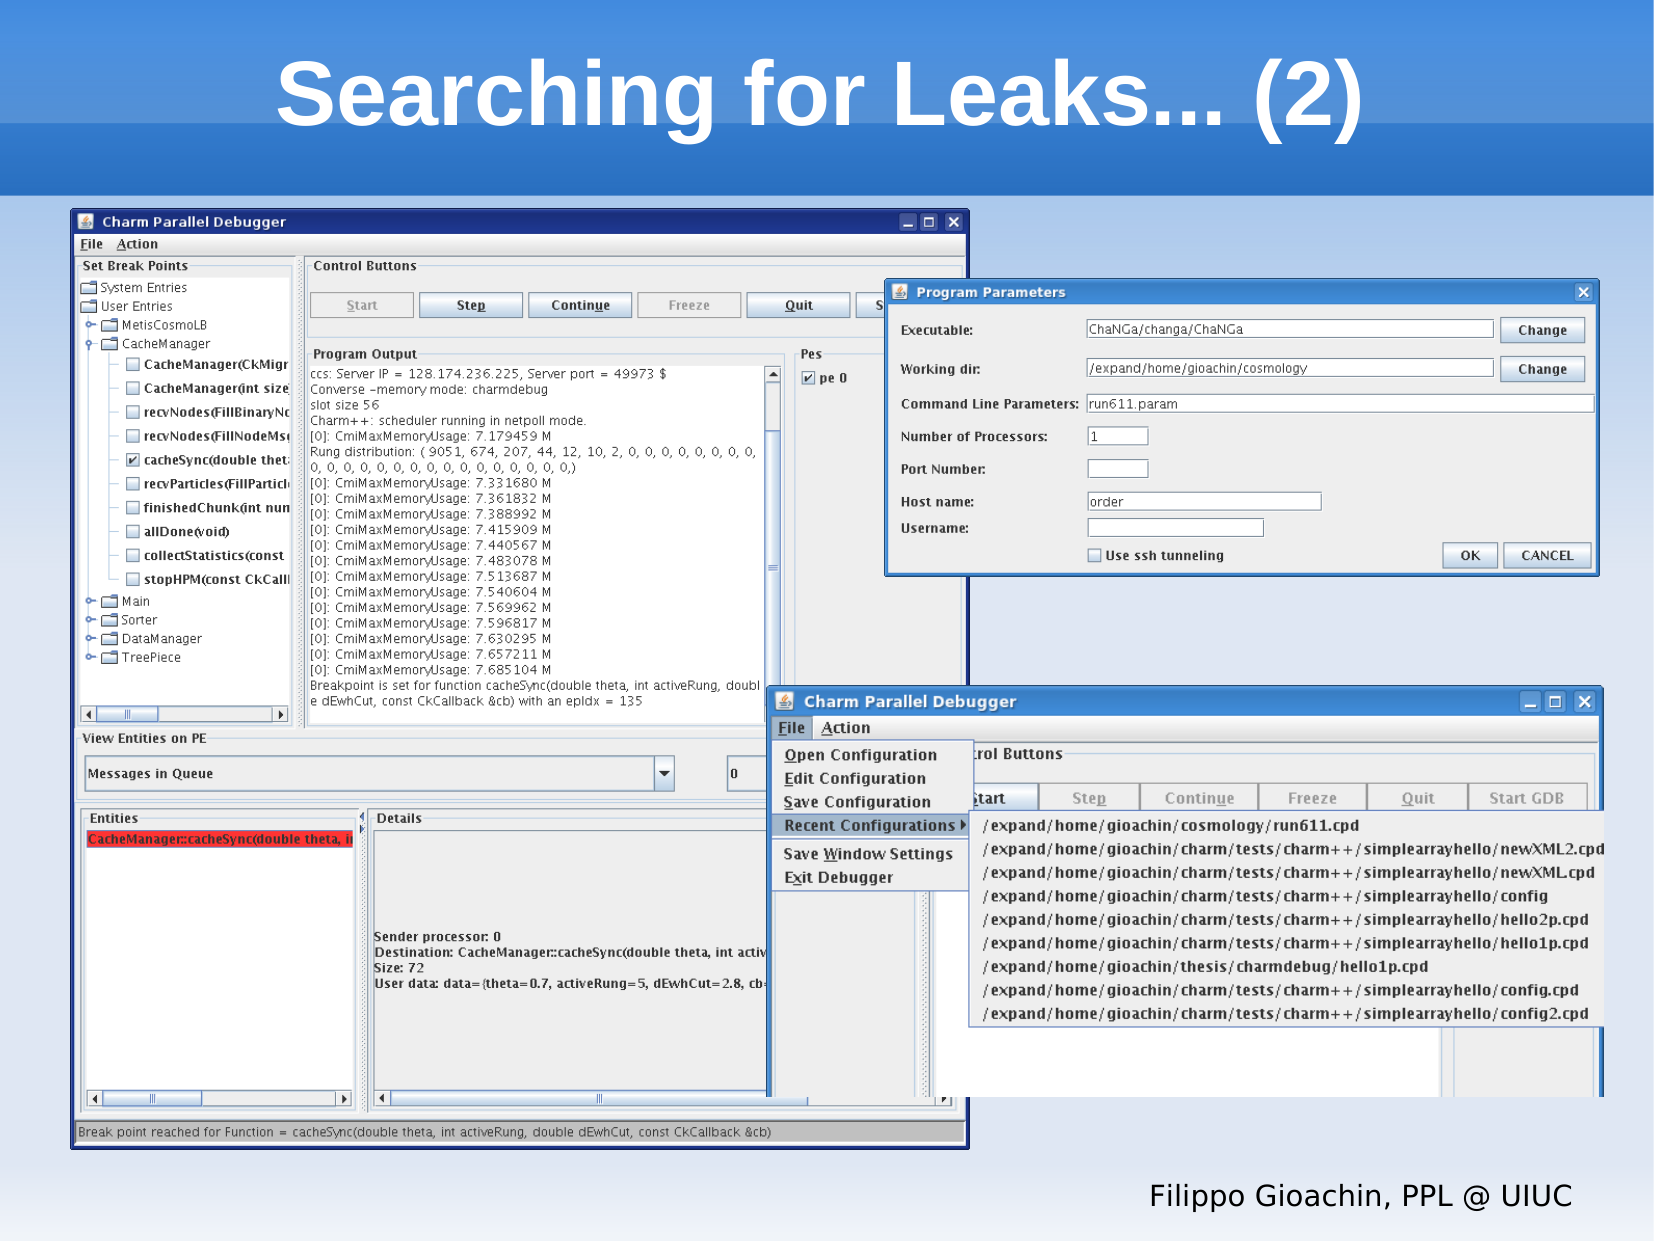

# Searching for Leaks... (2)
Filippo Gioachin, PPL @ UIUC